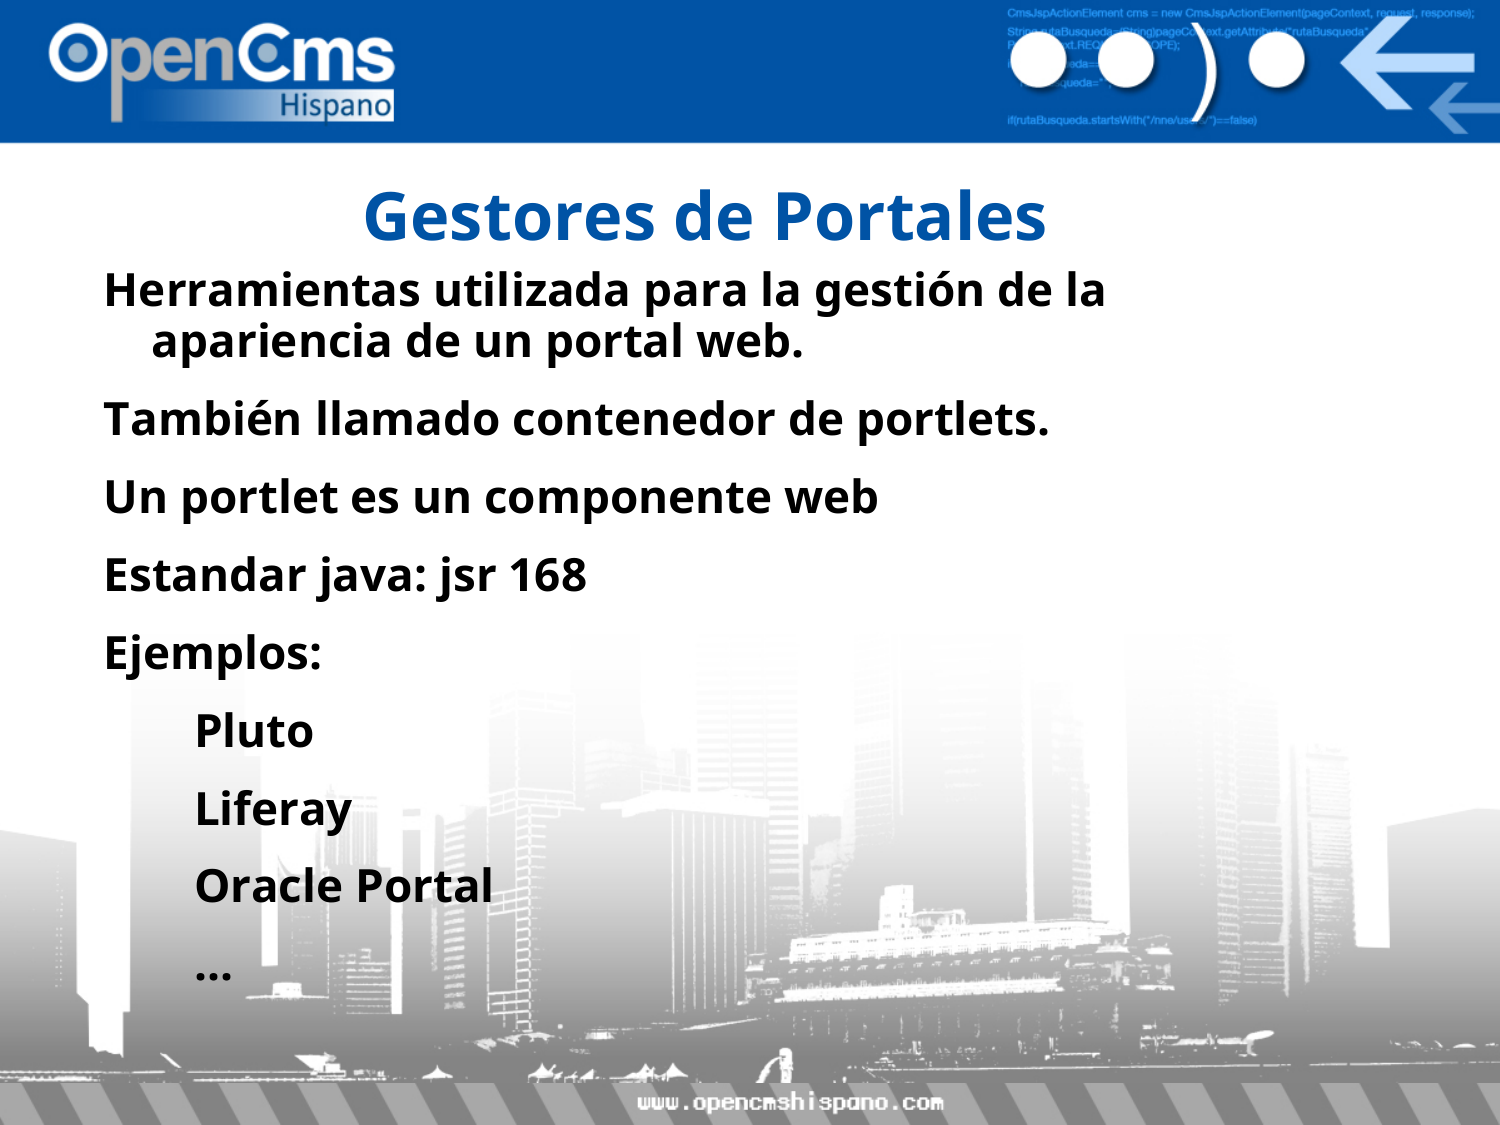

Gestores de Portales
Herramientas utilizada para la gestión de la apariencia de un portal web.
También llamado contenedor de portlets.
Un portlet es un componente web
Estandar java: jsr 168
Ejemplos:
Pluto
Liferay
Oracle Portal
...